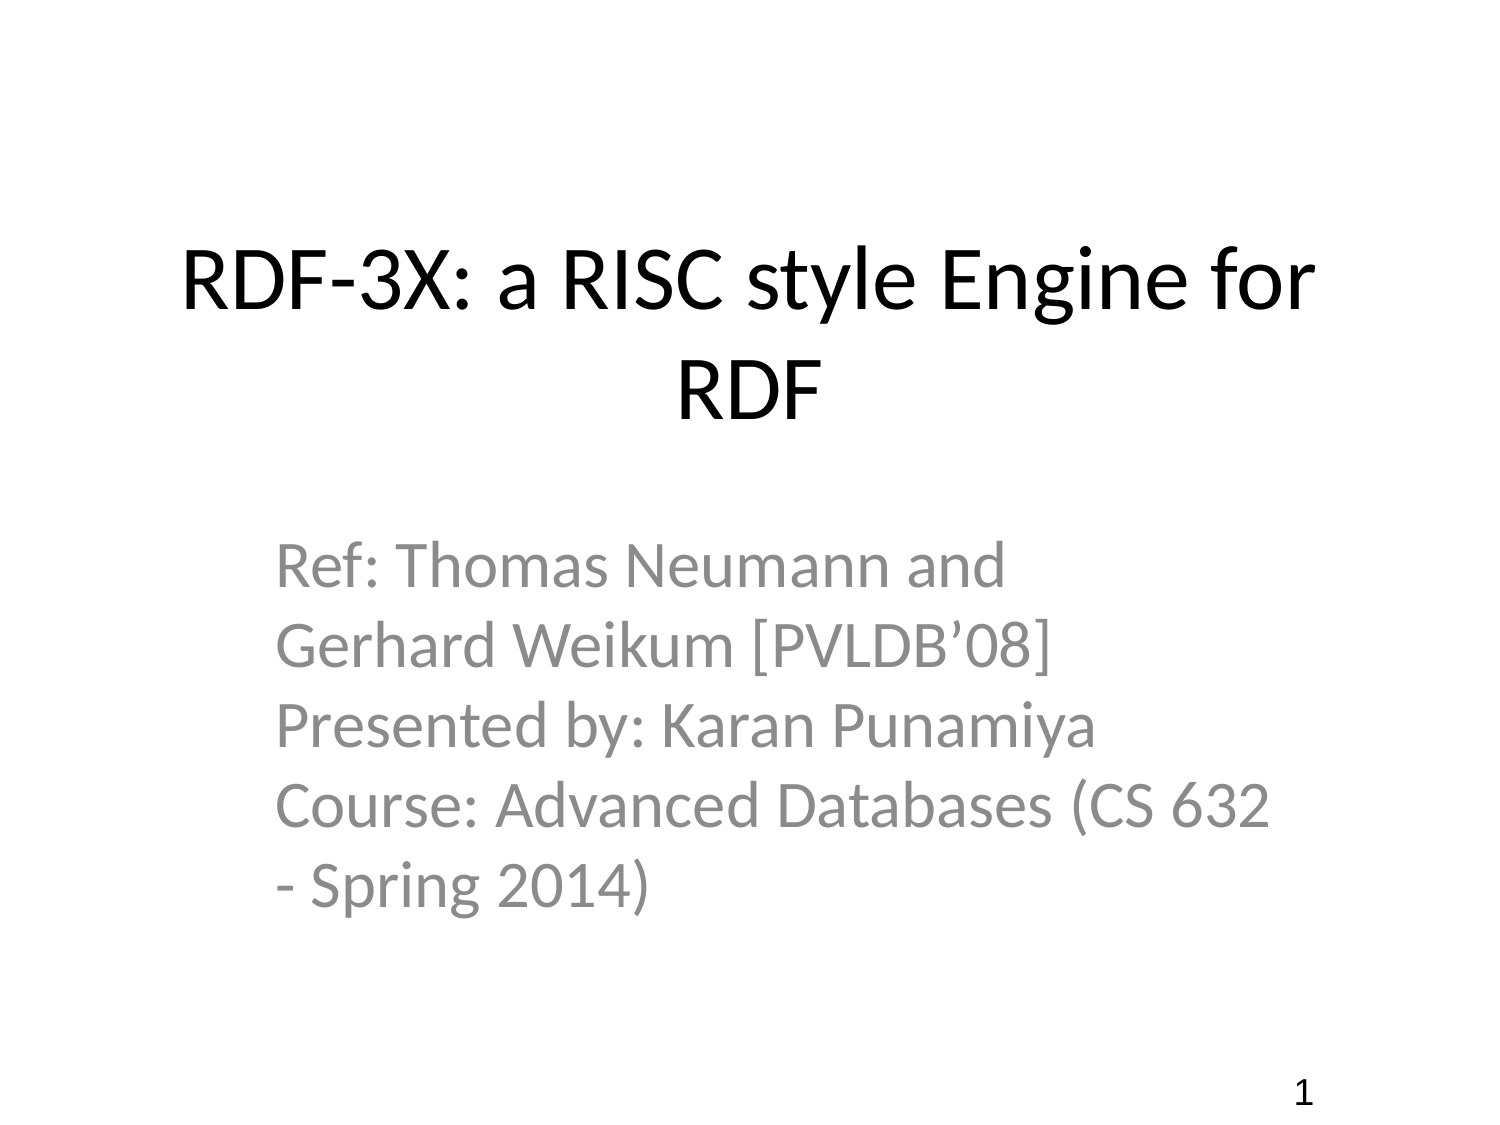

RDF-3X: a RISC style Engine for RDF
Ref: Thomas Neumann and 		Gerhard Weikum [PVLDB’08]
Presented by: Karan Punamiya
Course: Advanced Databases (CS 632 - Spring 2014)